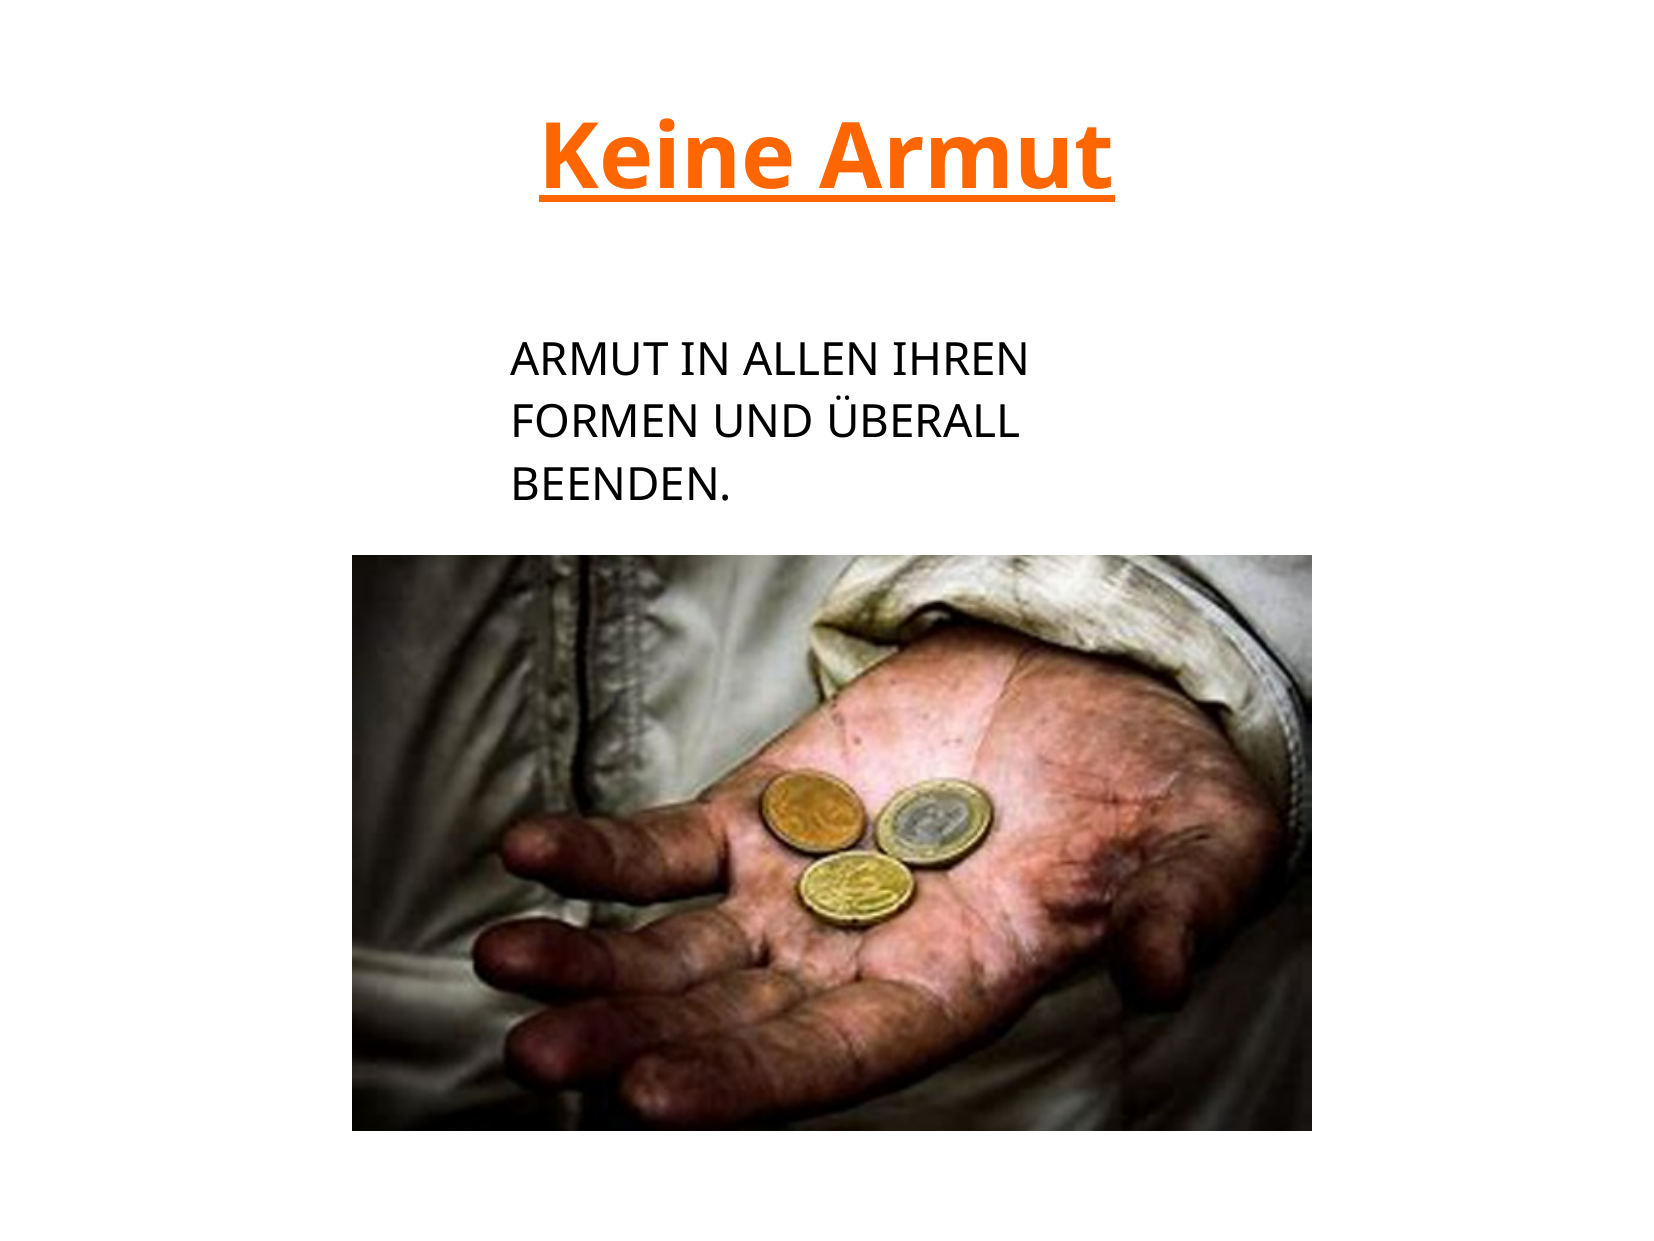

# Keine Armut
ARMUT IN ALLEN IHREN FORMEN UND ÜBERALL BEENDEN.